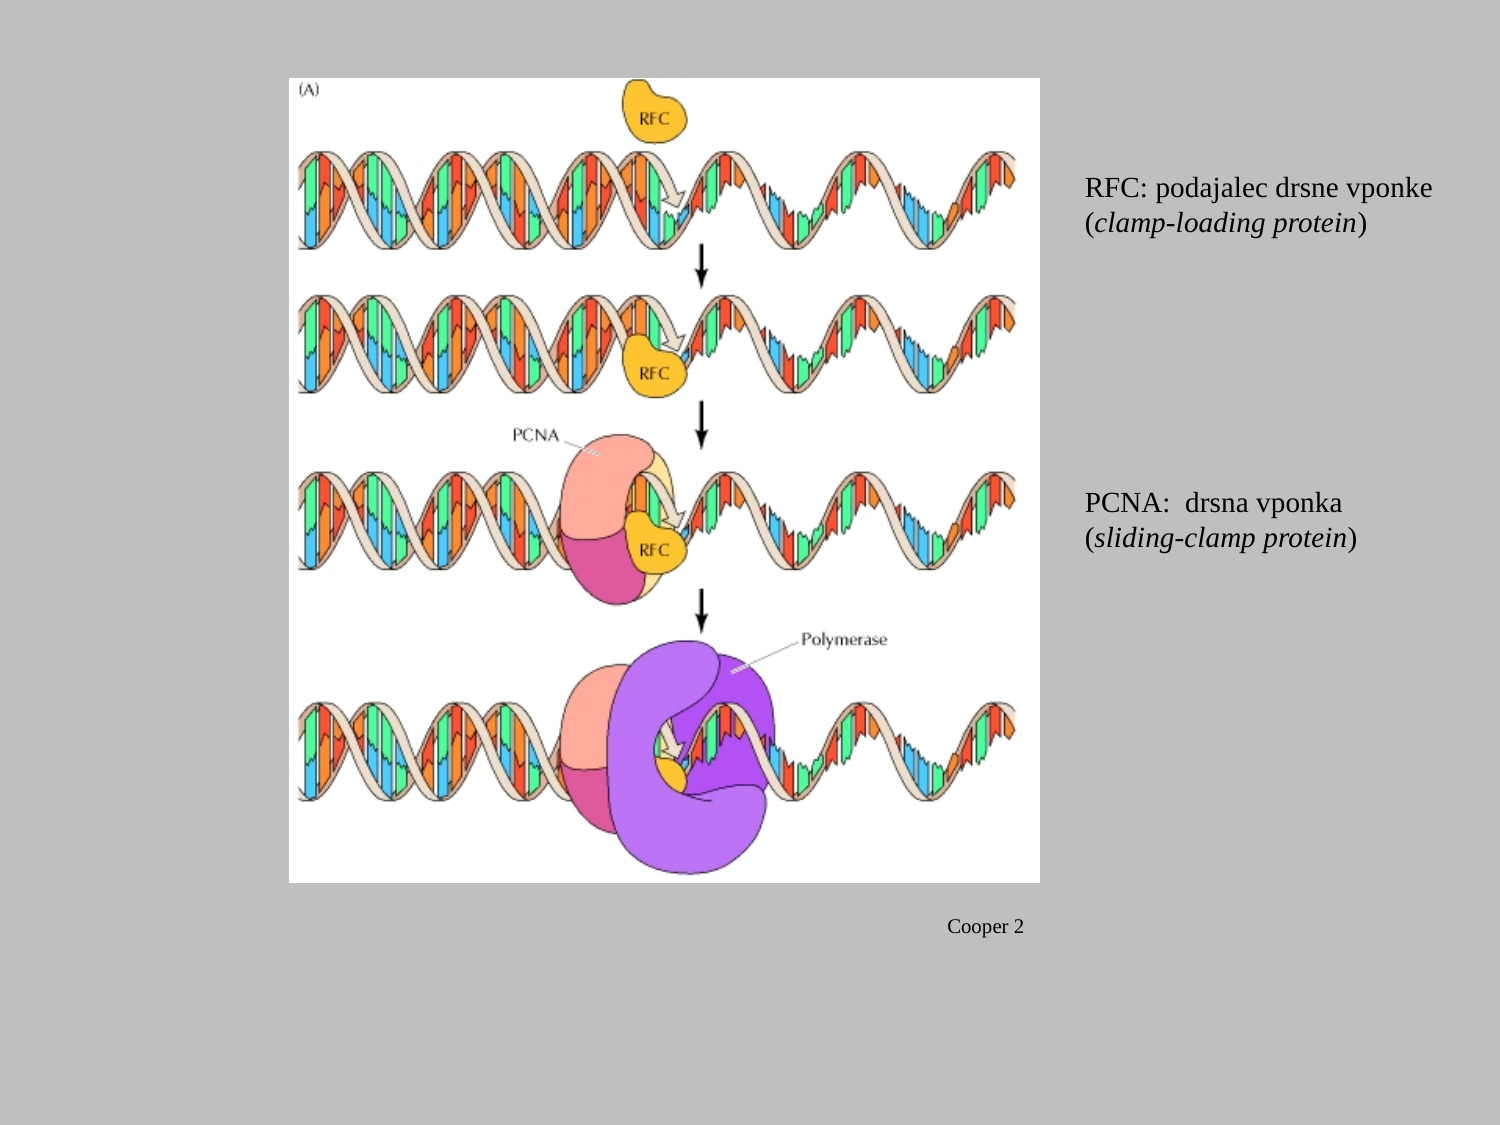

RFC: podajalec drsne vponke
(clamp-loading protein)
PCNA: drsna vponka
(sliding-clamp protein)
Cooper 2